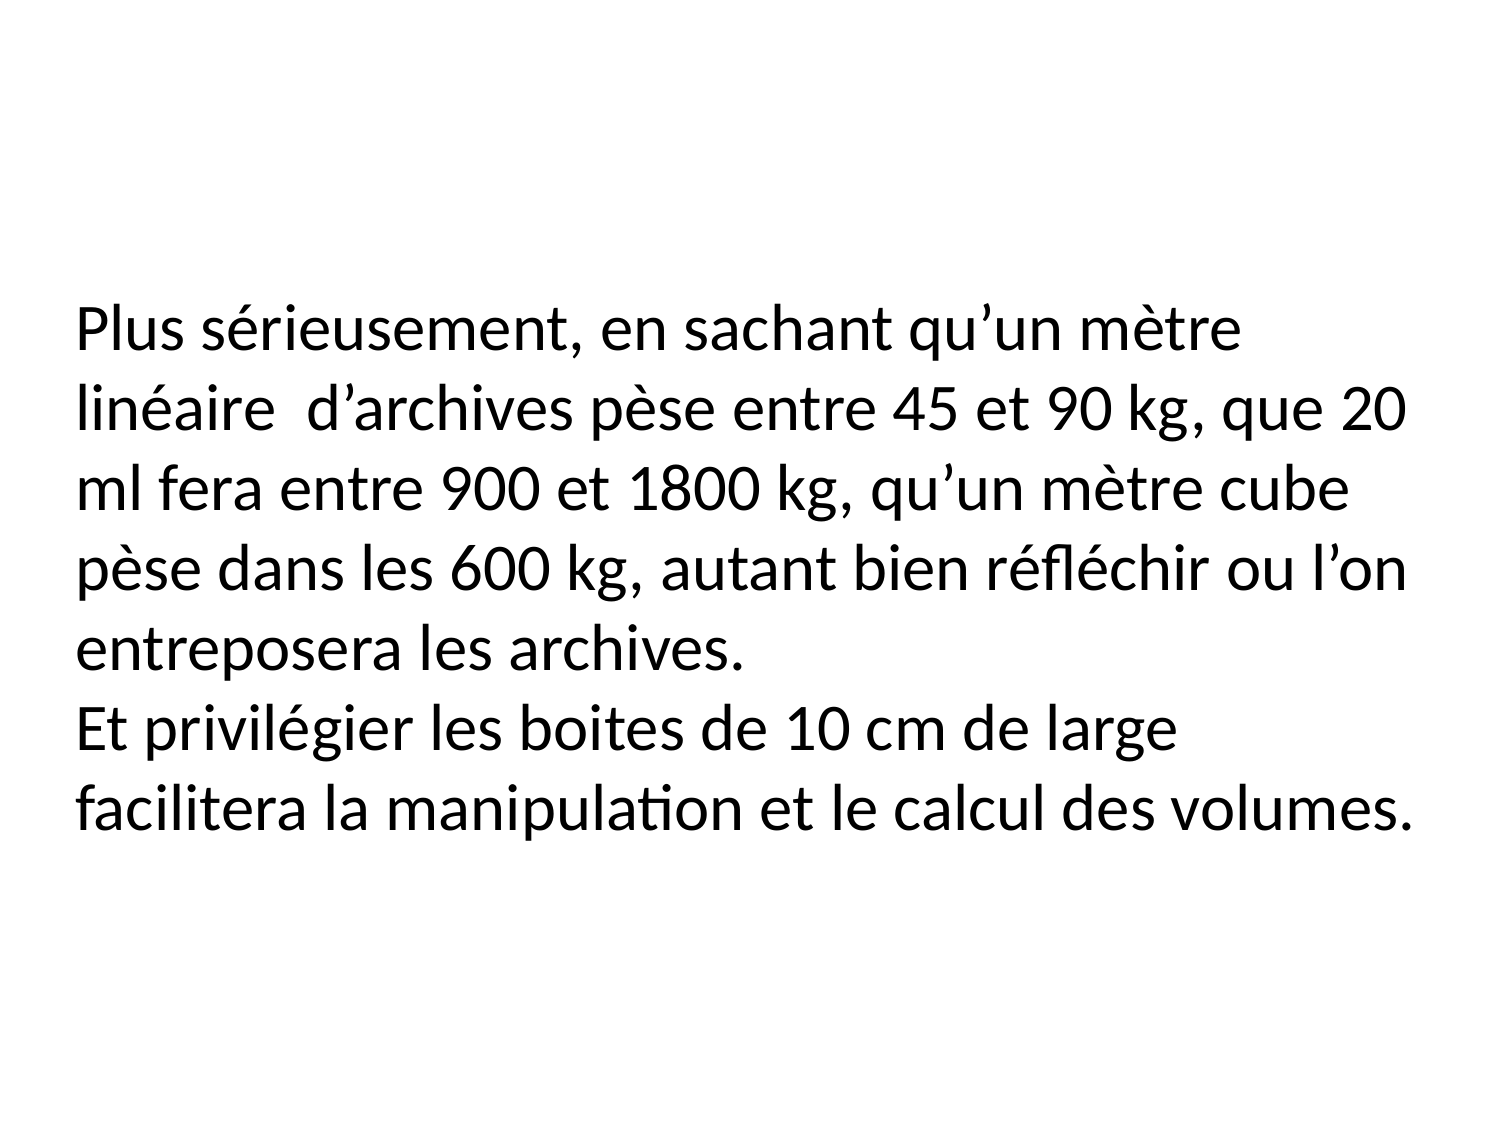

# Plus sérieusement, en sachant qu’un mètre linéaire d’archives pèse entre 45 et 90 kg, que 20 ml fera entre 900 et 1800 kg, qu’un mètre cube pèse dans les 600 kg, autant bien réfléchir ou l’on entreposera les archives.
Et privilégier les boites de 10 cm de large facilitera la manipulation et le calcul des volumes.